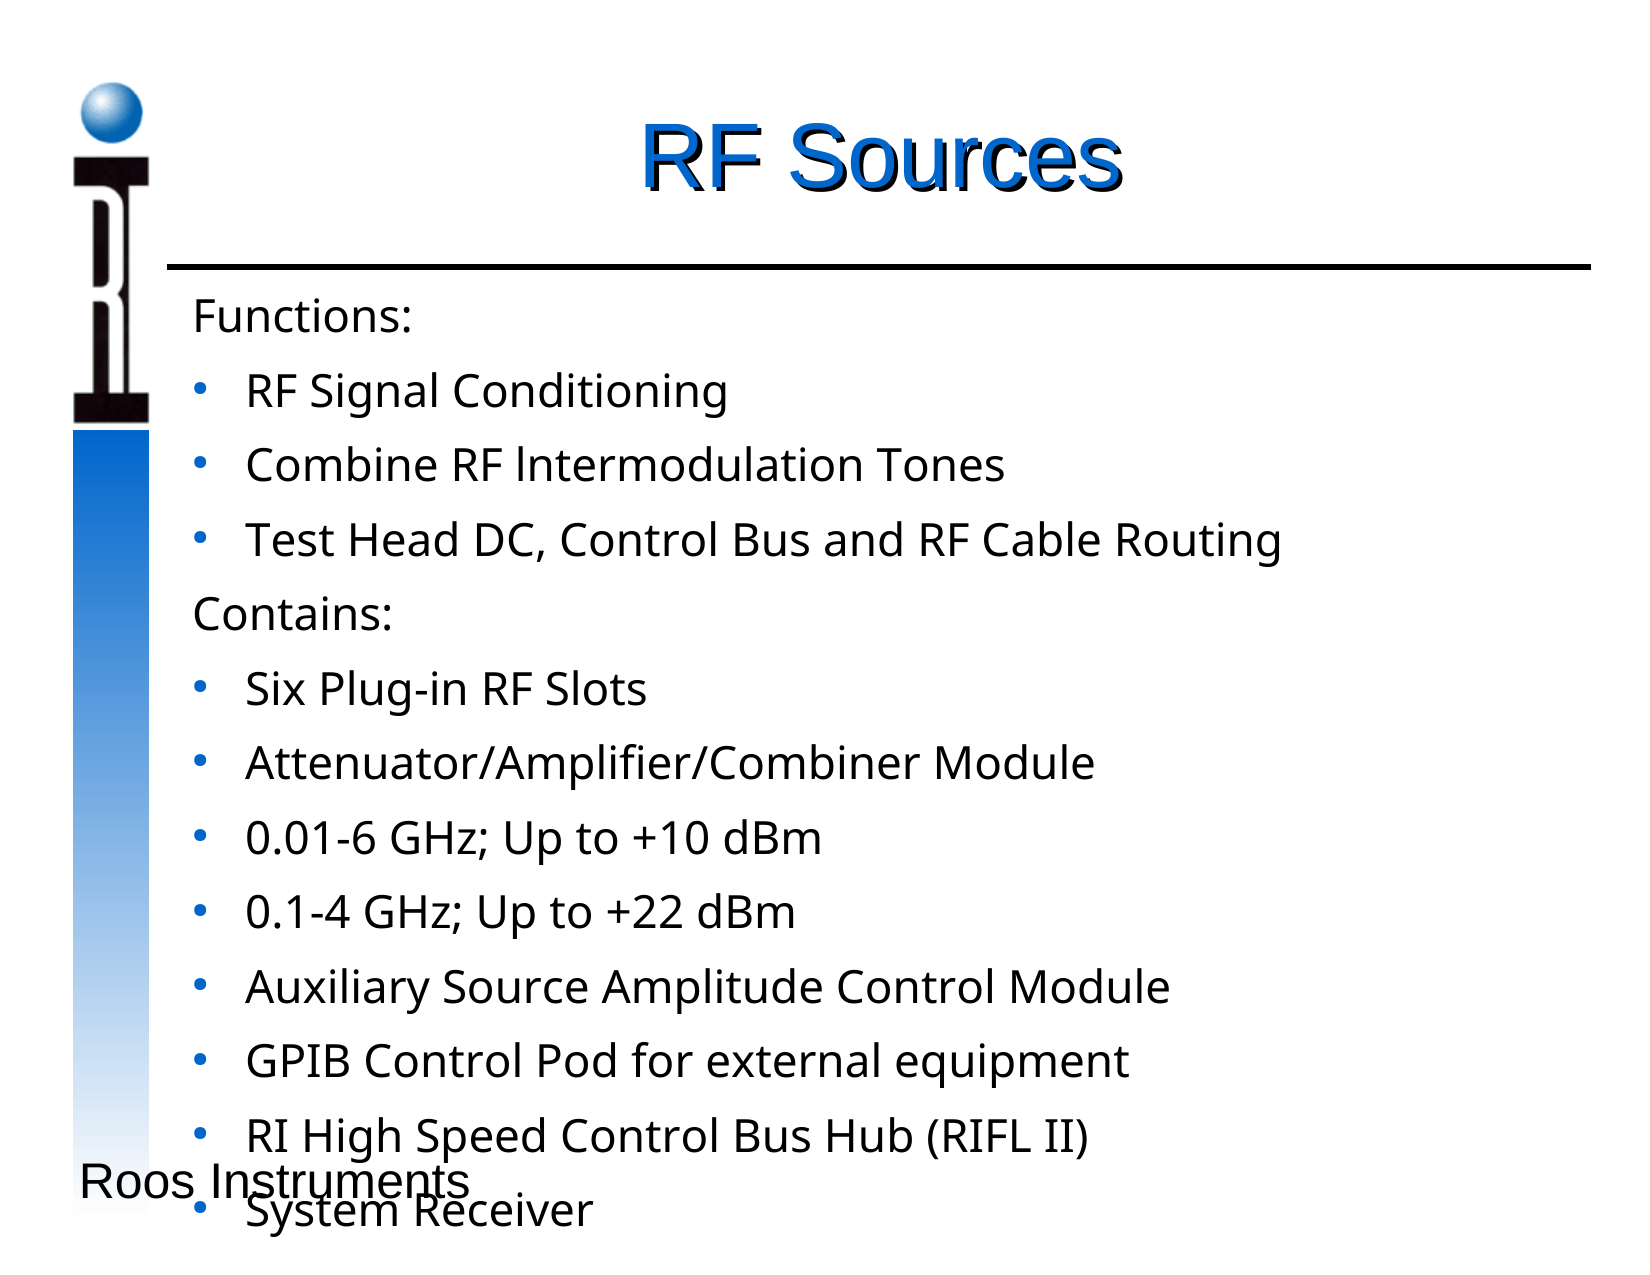

# RF Sources
Functions:
RF Signal Conditioning
Combine RF lntermodulation Tones
Test Head DC, Control Bus and RF Cable Routing
Contains:
Six Plug-in RF Slots
Attenuator/Amplifier/Combiner Module
0.01-6 GHz; Up to +10 dBm
0.1-4 GHz; Up to +22 dBm
Auxiliary Source Amplitude Control Module
GPIB Control Pod for external equipment
RI High Speed Control Bus Hub (RIFL II)
System Receiver